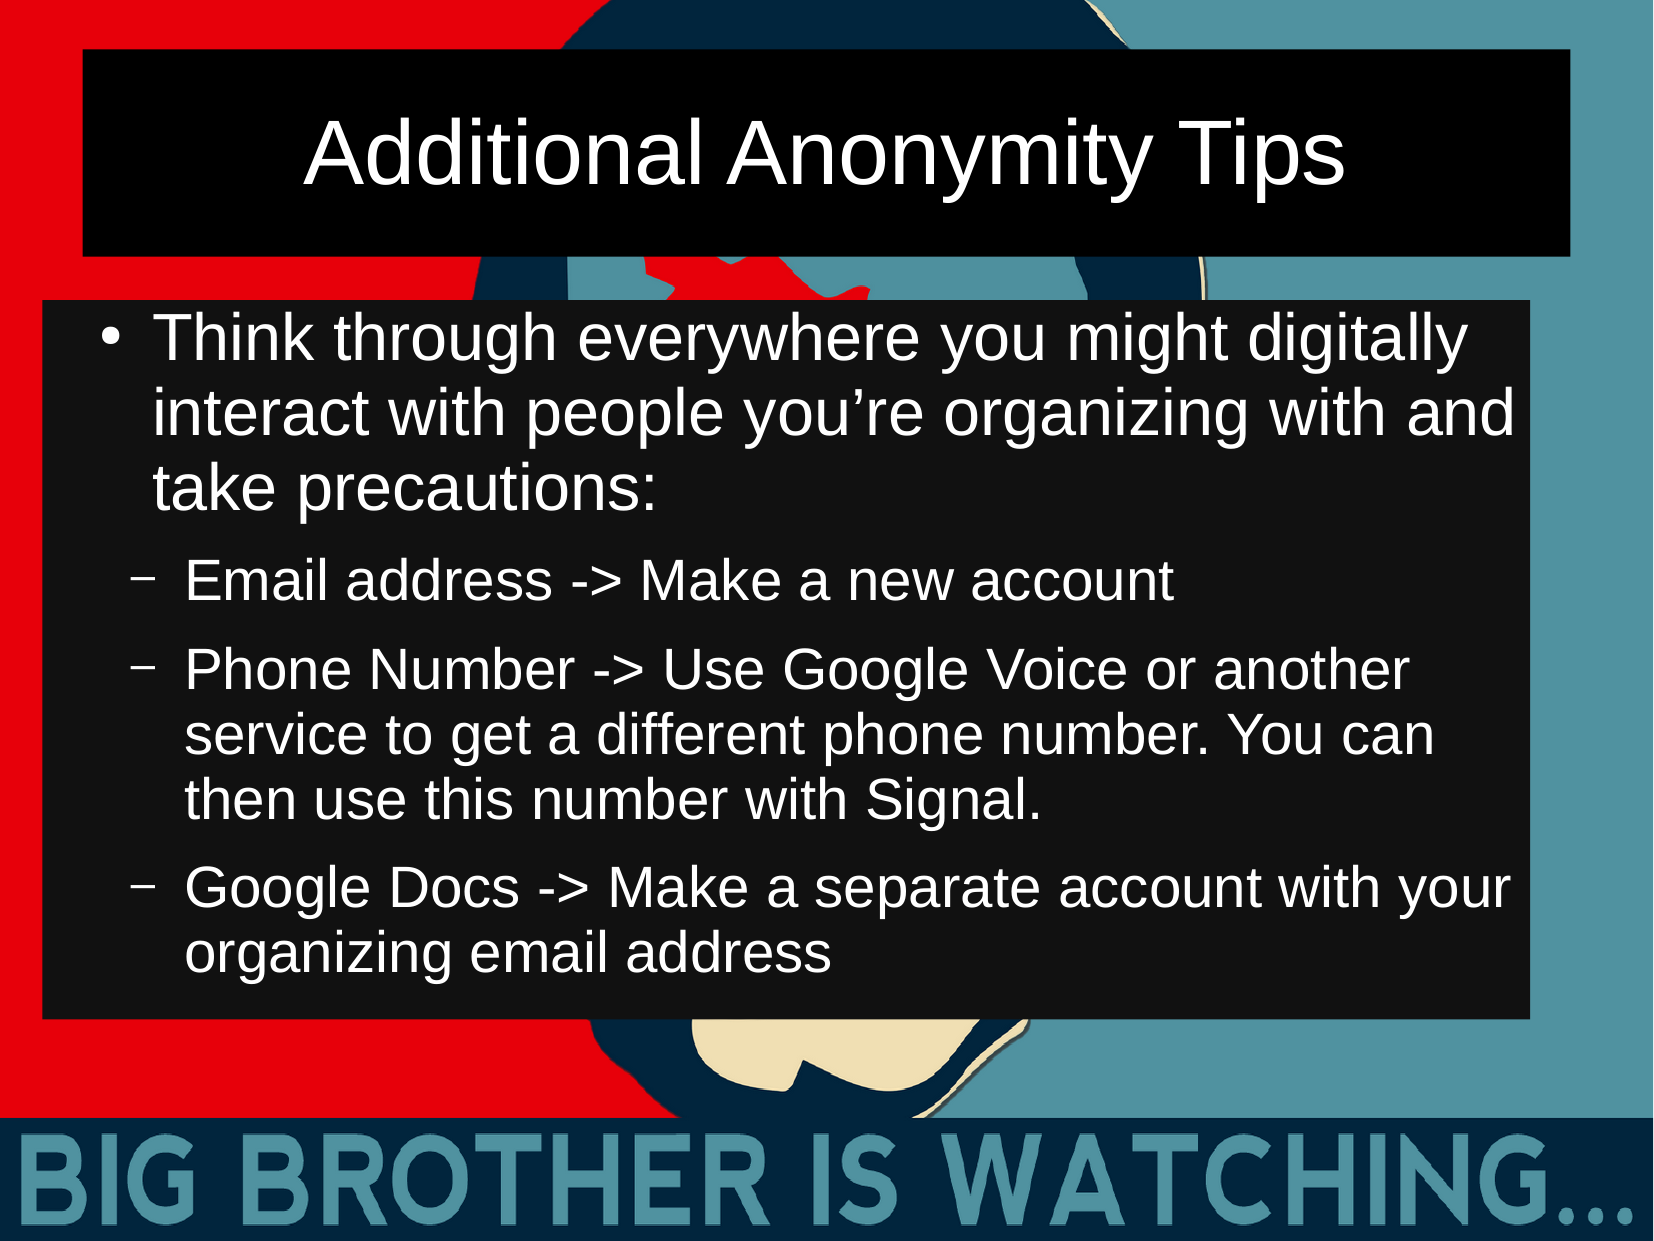

# Additional Anonymity Tips
Think through everywhere you might digitally interact with people you’re organizing with and take precautions:
Email address -> Make a new account
Phone Number -> Use Google Voice or another service to get a different phone number. You can then use this number with Signal.
Google Docs -> Make a separate account with your organizing email address